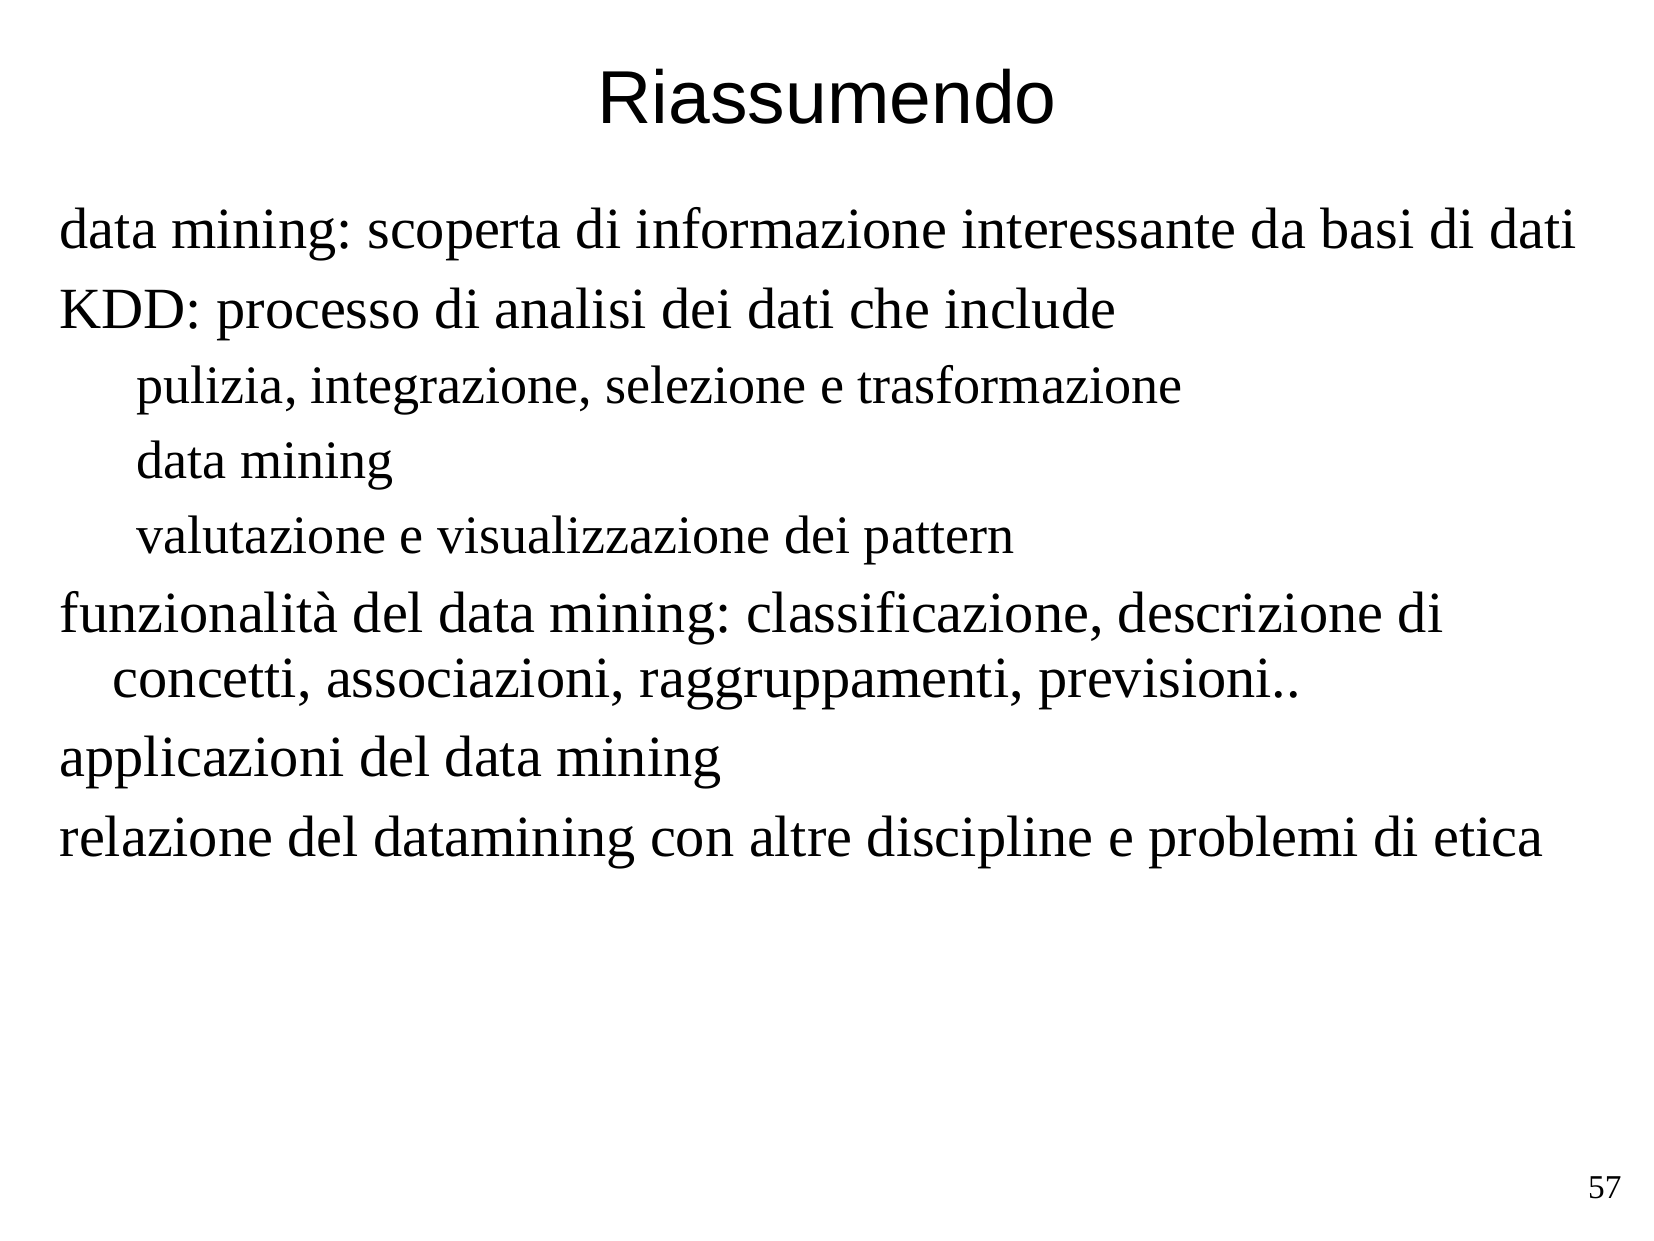

# Riassumendo
data mining: scoperta di informazione interessante da basi di dati
KDD: processo di analisi dei dati che include
pulizia, integrazione, selezione e trasformazione
data mining
valutazione e visualizzazione dei pattern
funzionalità del data mining: classificazione, descrizione di concetti, associazioni, raggruppamenti, previsioni..
applicazioni del data mining
relazione del datamining con altre discipline e problemi di etica